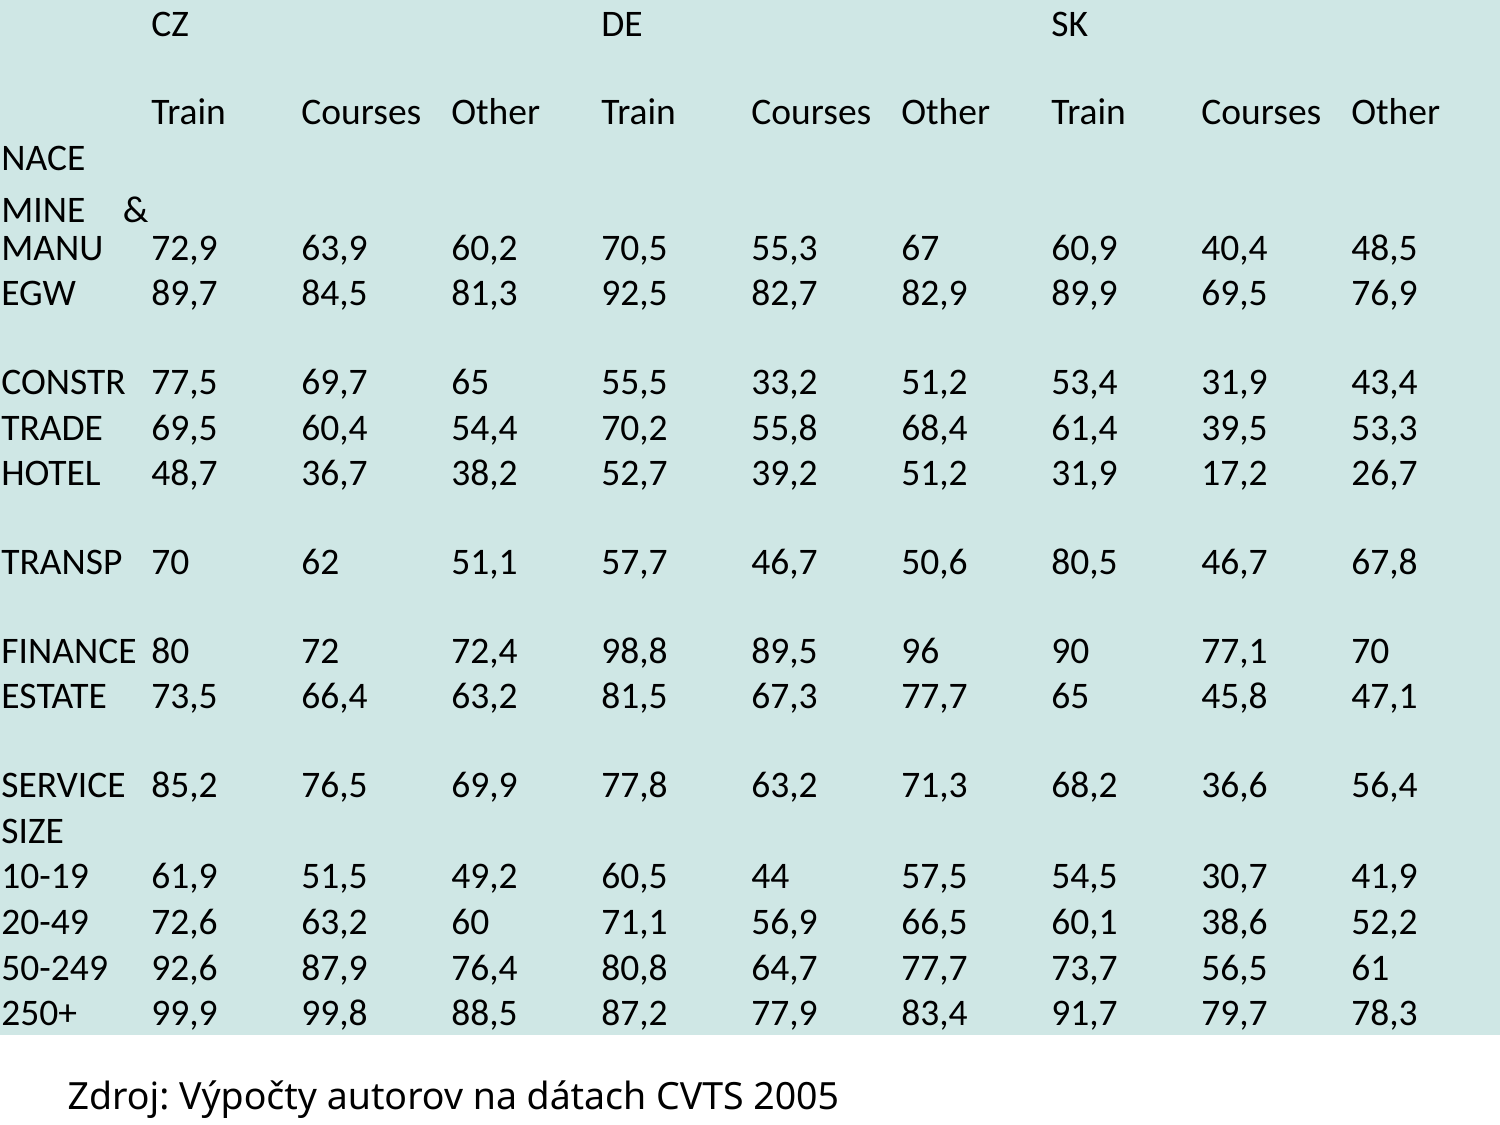

| | CZ | | | DE | | | SK | | |
| --- | --- | --- | --- | --- | --- | --- | --- | --- | --- |
| | Train | Courses | Other | Train | Courses | Other | Train | Courses | Other |
| NACE | | | | | | | | | |
| MINE & MANU | 72,9 | 63,9 | 60,2 | 70,5 | 55,3 | 67 | 60,9 | 40,4 | 48,5 |
| EGW | 89,7 | 84,5 | 81,3 | 92,5 | 82,7 | 82,9 | 89,9 | 69,5 | 76,9 |
| CONSTR | 77,5 | 69,7 | 65 | 55,5 | 33,2 | 51,2 | 53,4 | 31,9 | 43,4 |
| TRADE | 69,5 | 60,4 | 54,4 | 70,2 | 55,8 | 68,4 | 61,4 | 39,5 | 53,3 |
| HOTEL | 48,7 | 36,7 | 38,2 | 52,7 | 39,2 | 51,2 | 31,9 | 17,2 | 26,7 |
| TRANSP | 70 | 62 | 51,1 | 57,7 | 46,7 | 50,6 | 80,5 | 46,7 | 67,8 |
| FINANCE | 80 | 72 | 72,4 | 98,8 | 89,5 | 96 | 90 | 77,1 | 70 |
| ESTATE | 73,5 | 66,4 | 63,2 | 81,5 | 67,3 | 77,7 | 65 | 45,8 | 47,1 |
| SERVICE | 85,2 | 76,5 | 69,9 | 77,8 | 63,2 | 71,3 | 68,2 | 36,6 | 56,4 |
| SIZE | | | | | | | | | |
| 10-19 | 61,9 | 51,5 | 49,2 | 60,5 | 44 | 57,5 | 54,5 | 30,7 | 41,9 |
| 20-49 | 72,6 | 63,2 | 60 | 71,1 | 56,9 | 66,5 | 60,1 | 38,6 | 52,2 |
| 50-249 | 92,6 | 87,9 | 76,4 | 80,8 | 64,7 | 77,7 | 73,7 | 56,5 | 61 |
| 250+ | 99,9 | 99,8 | 88,5 | 87,2 | 77,9 | 83,4 | 91,7 | 79,7 | 78,3 |
Zdroj: Výpočty autorov na dátach CVTS 2005